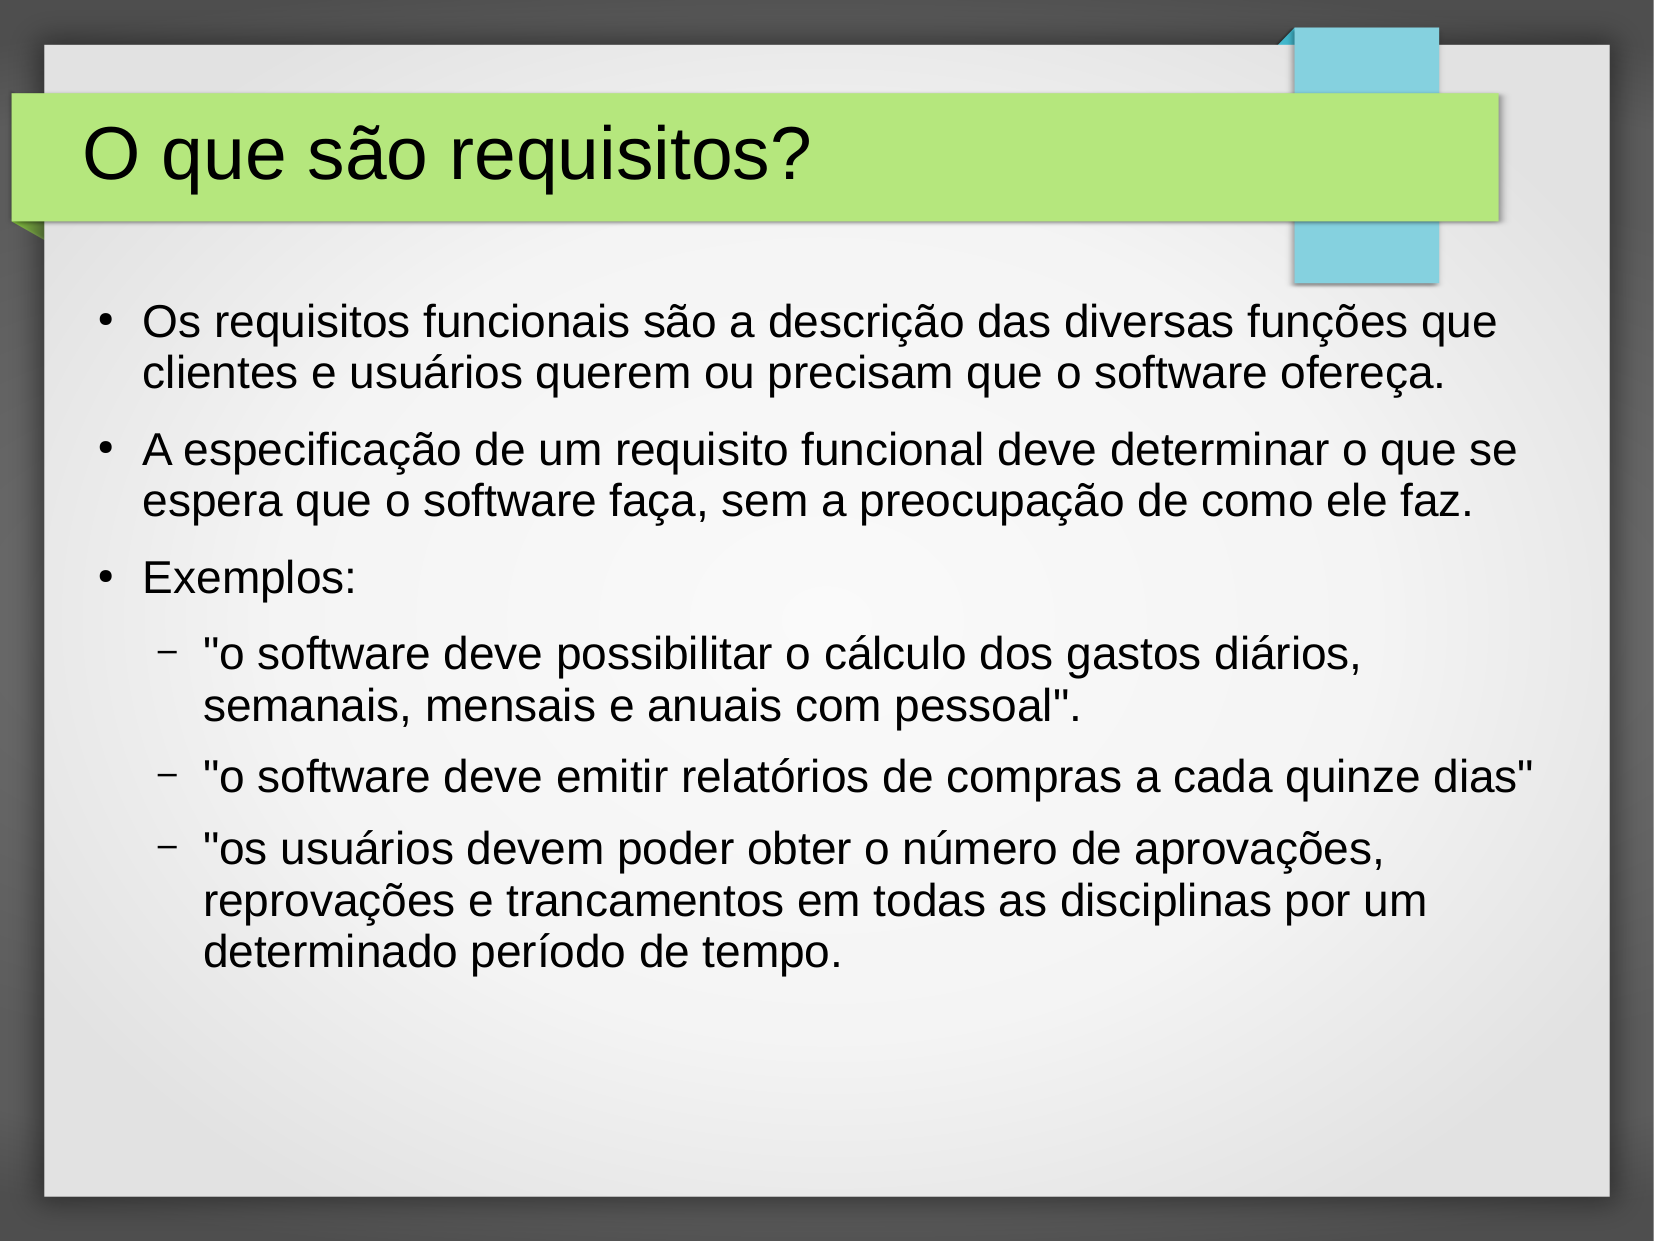

# O que são requisitos?
Os requisitos funcionais são a descrição das diversas funções que clientes e usuários querem ou precisam que o software ofereça.
A especificação de um requisito funcional deve determinar o que se espera que o software faça, sem a preocupação de como ele faz.
Exemplos:
"o software deve possibilitar o cálculo dos gastos diários, semanais, mensais e anuais com pessoal".
"o software deve emitir relatórios de compras a cada quinze dias"
"os usuários devem poder obter o número de aprovações, reprovações e trancamentos em todas as disciplinas por um determinado período de tempo.